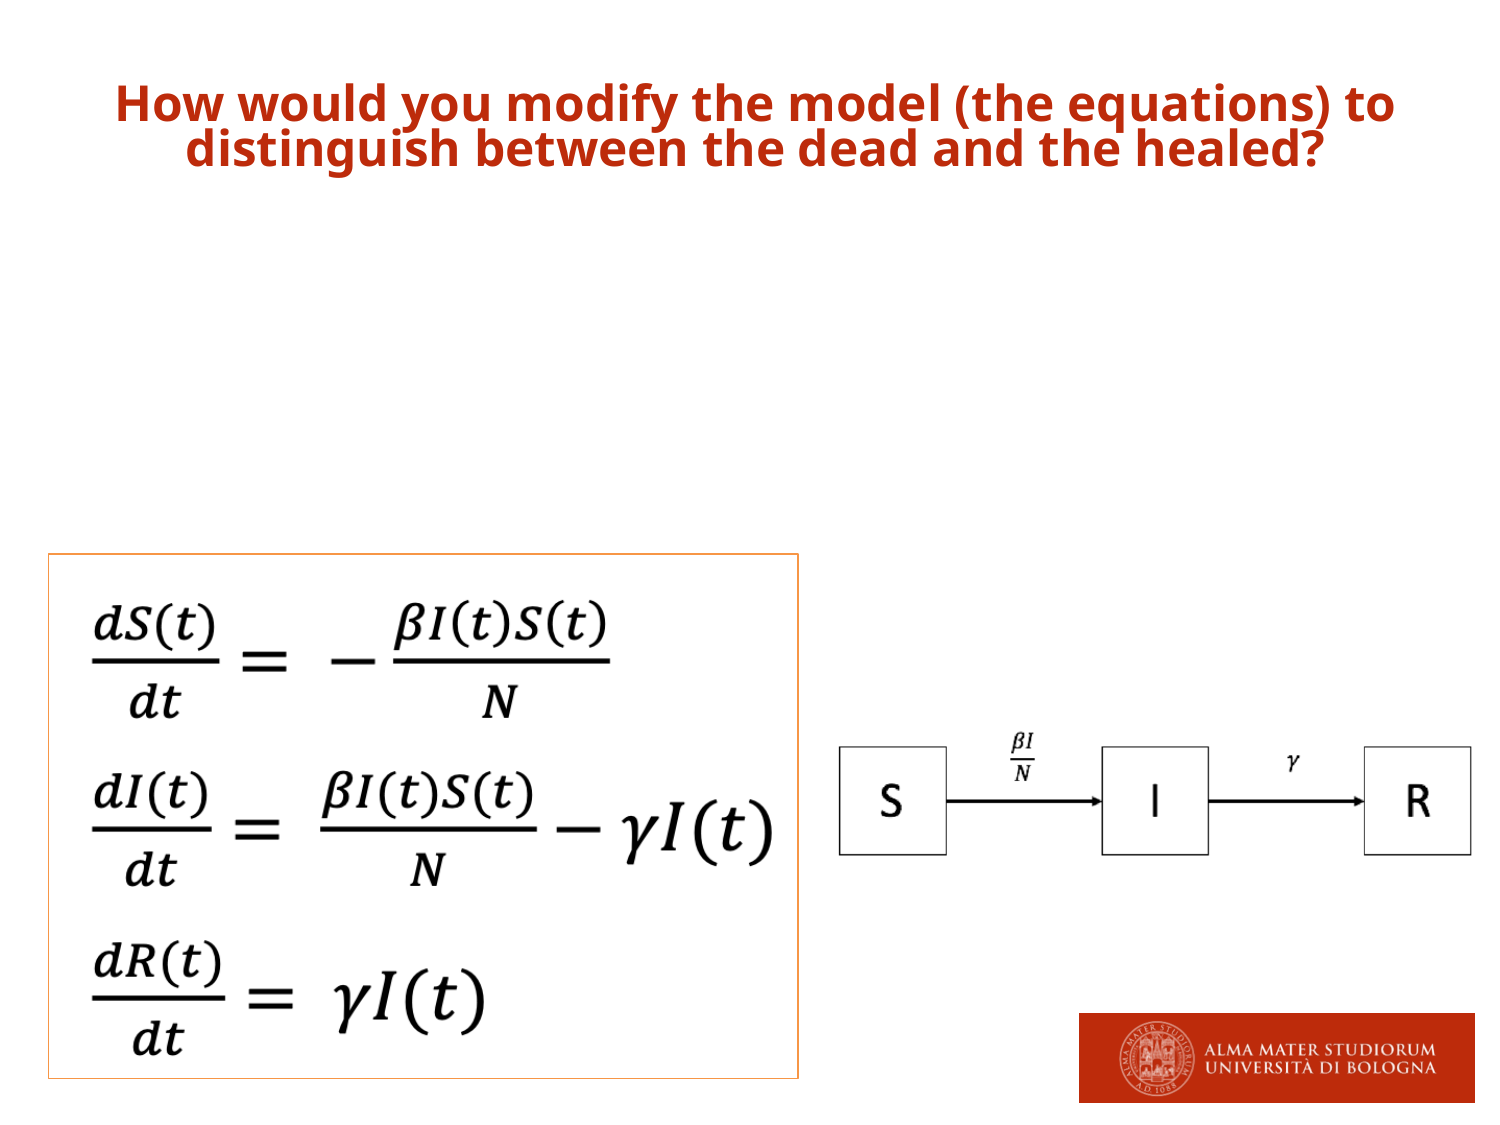

# How would you modify the model (the equations) to distinguish between the dead and the healed?